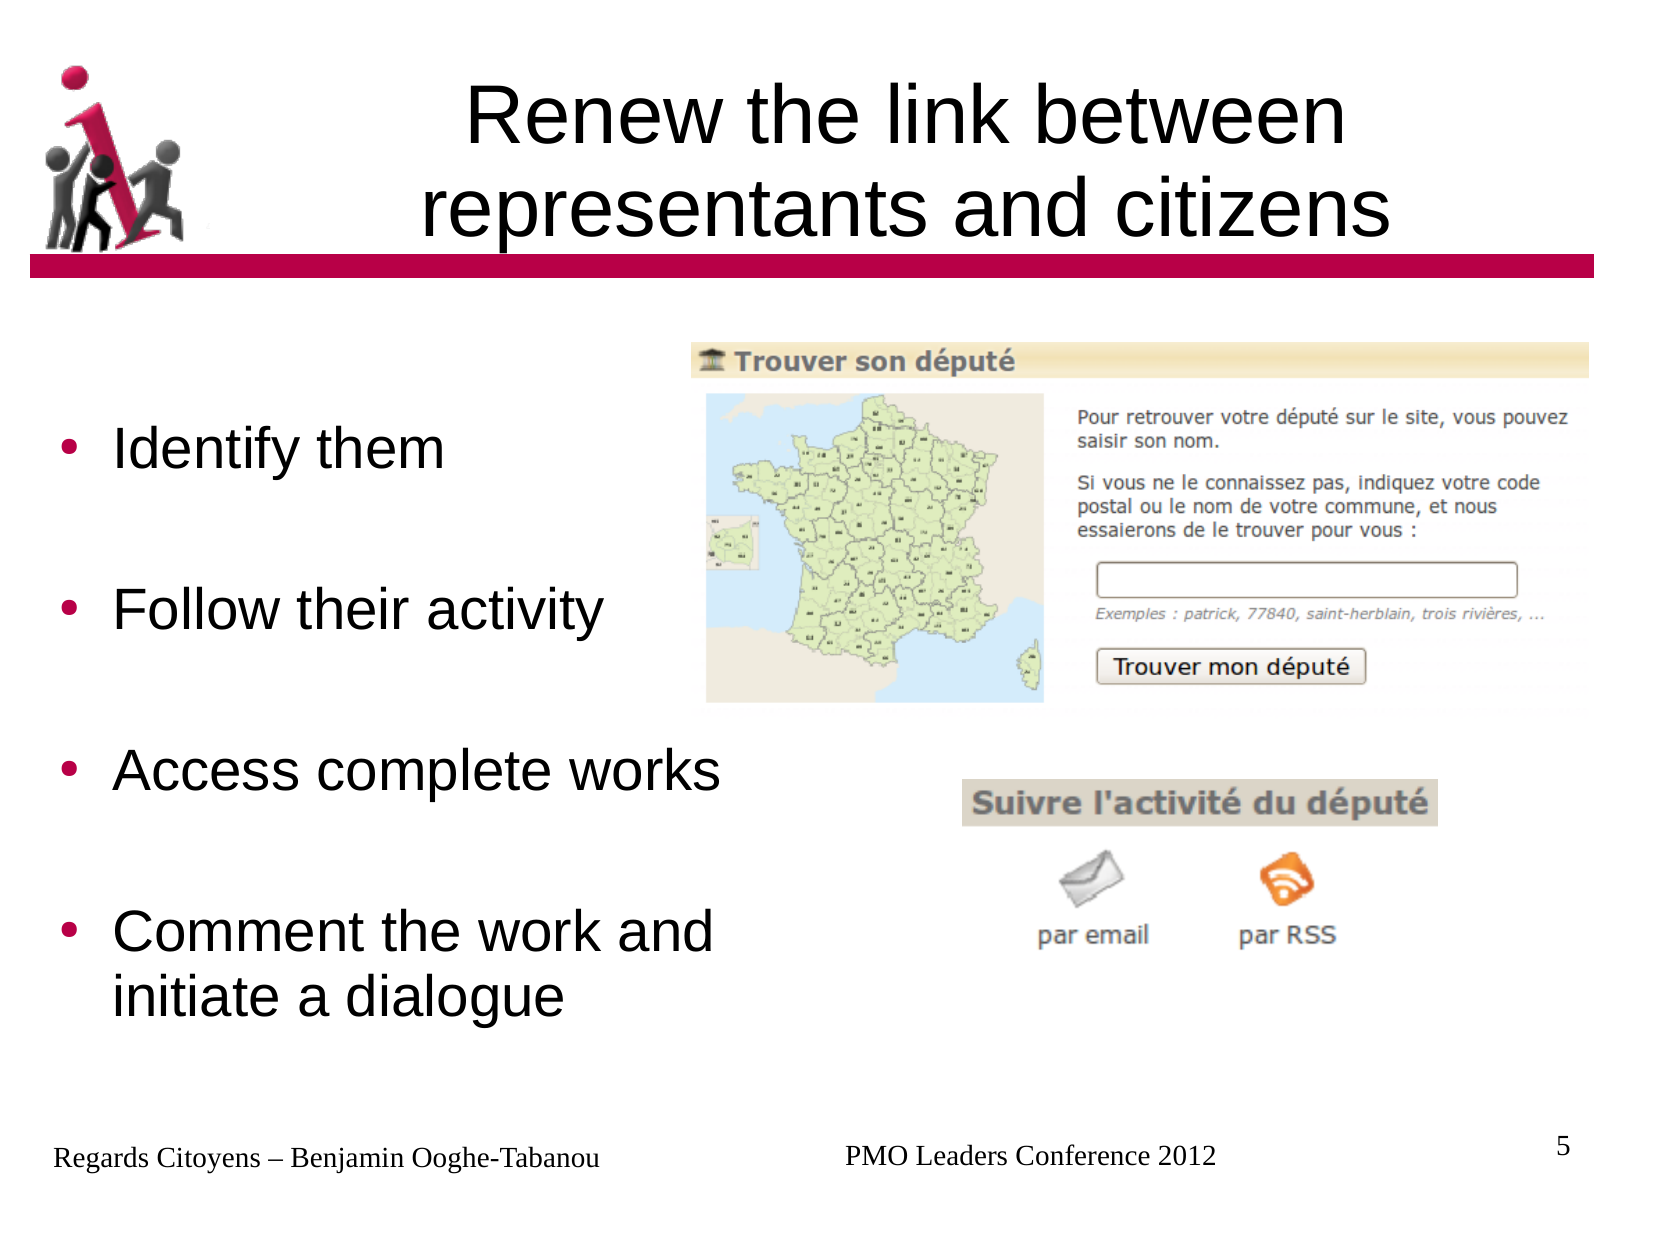

# Renew the link between representants and citizens
Identify them
Follow their activity
Access complete works
Comment the work and initiate a dialogue
5
Benjamin Ooghe-Tabanou - Open Knowledge Conference Berlin 2011